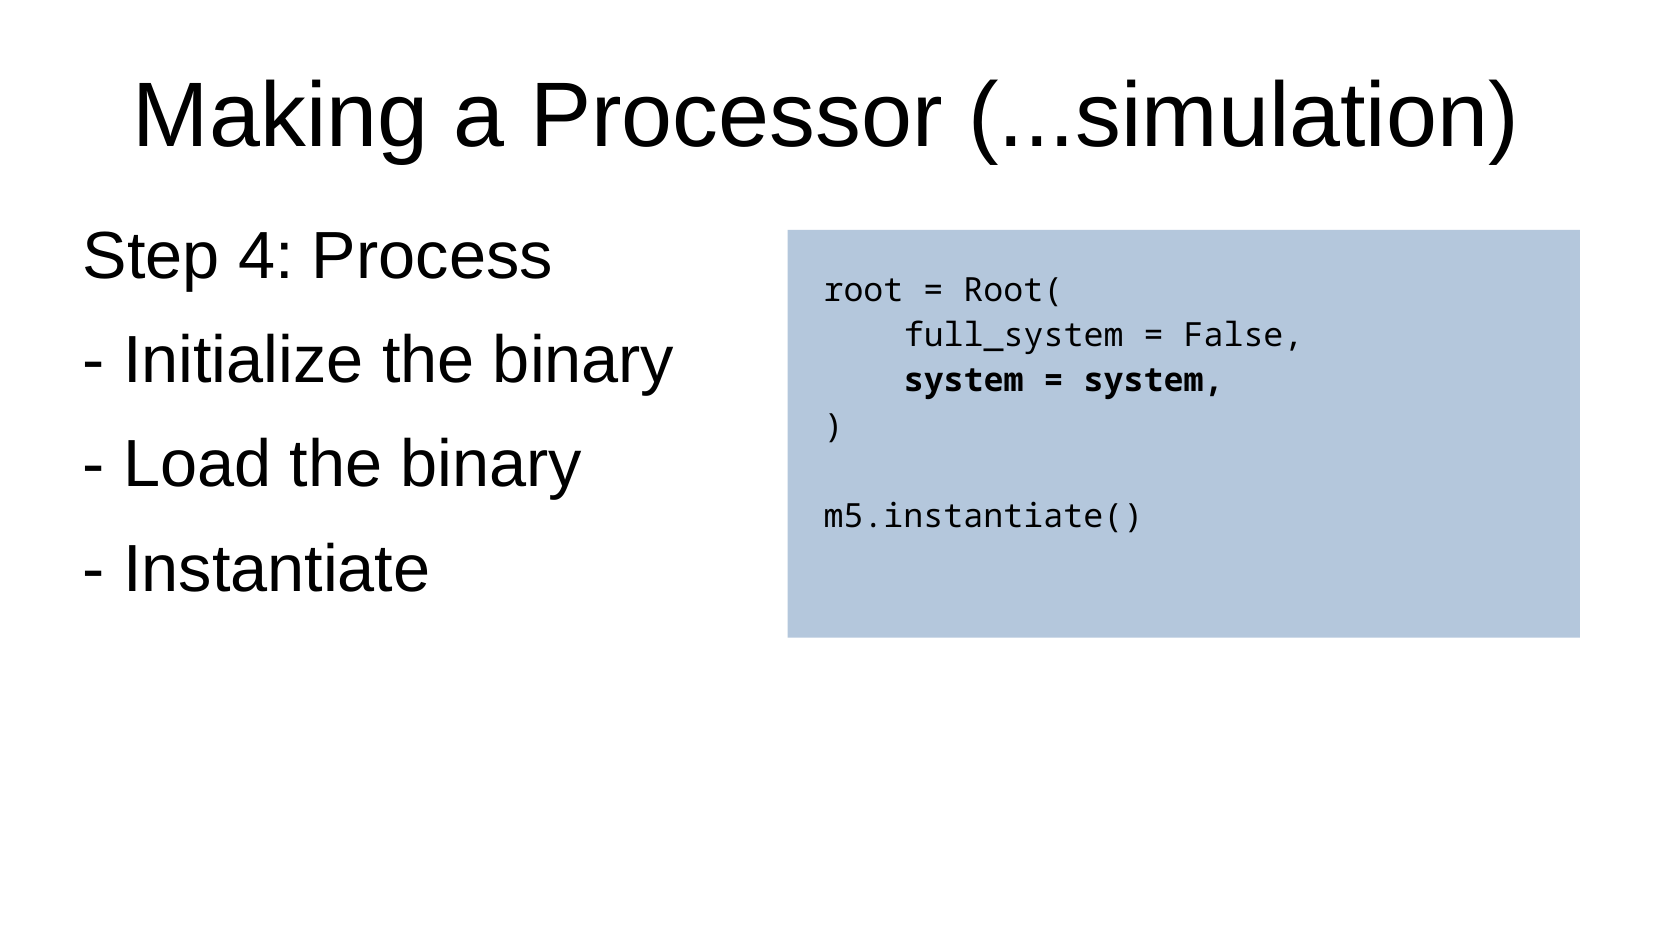

# Making a Processor (...simulation)
Step 4: Process
- Initialize the binary
- Load the binary
- Instantiate
root = Root(
 full_system = False,
 system = system,
)
m5.instantiate()